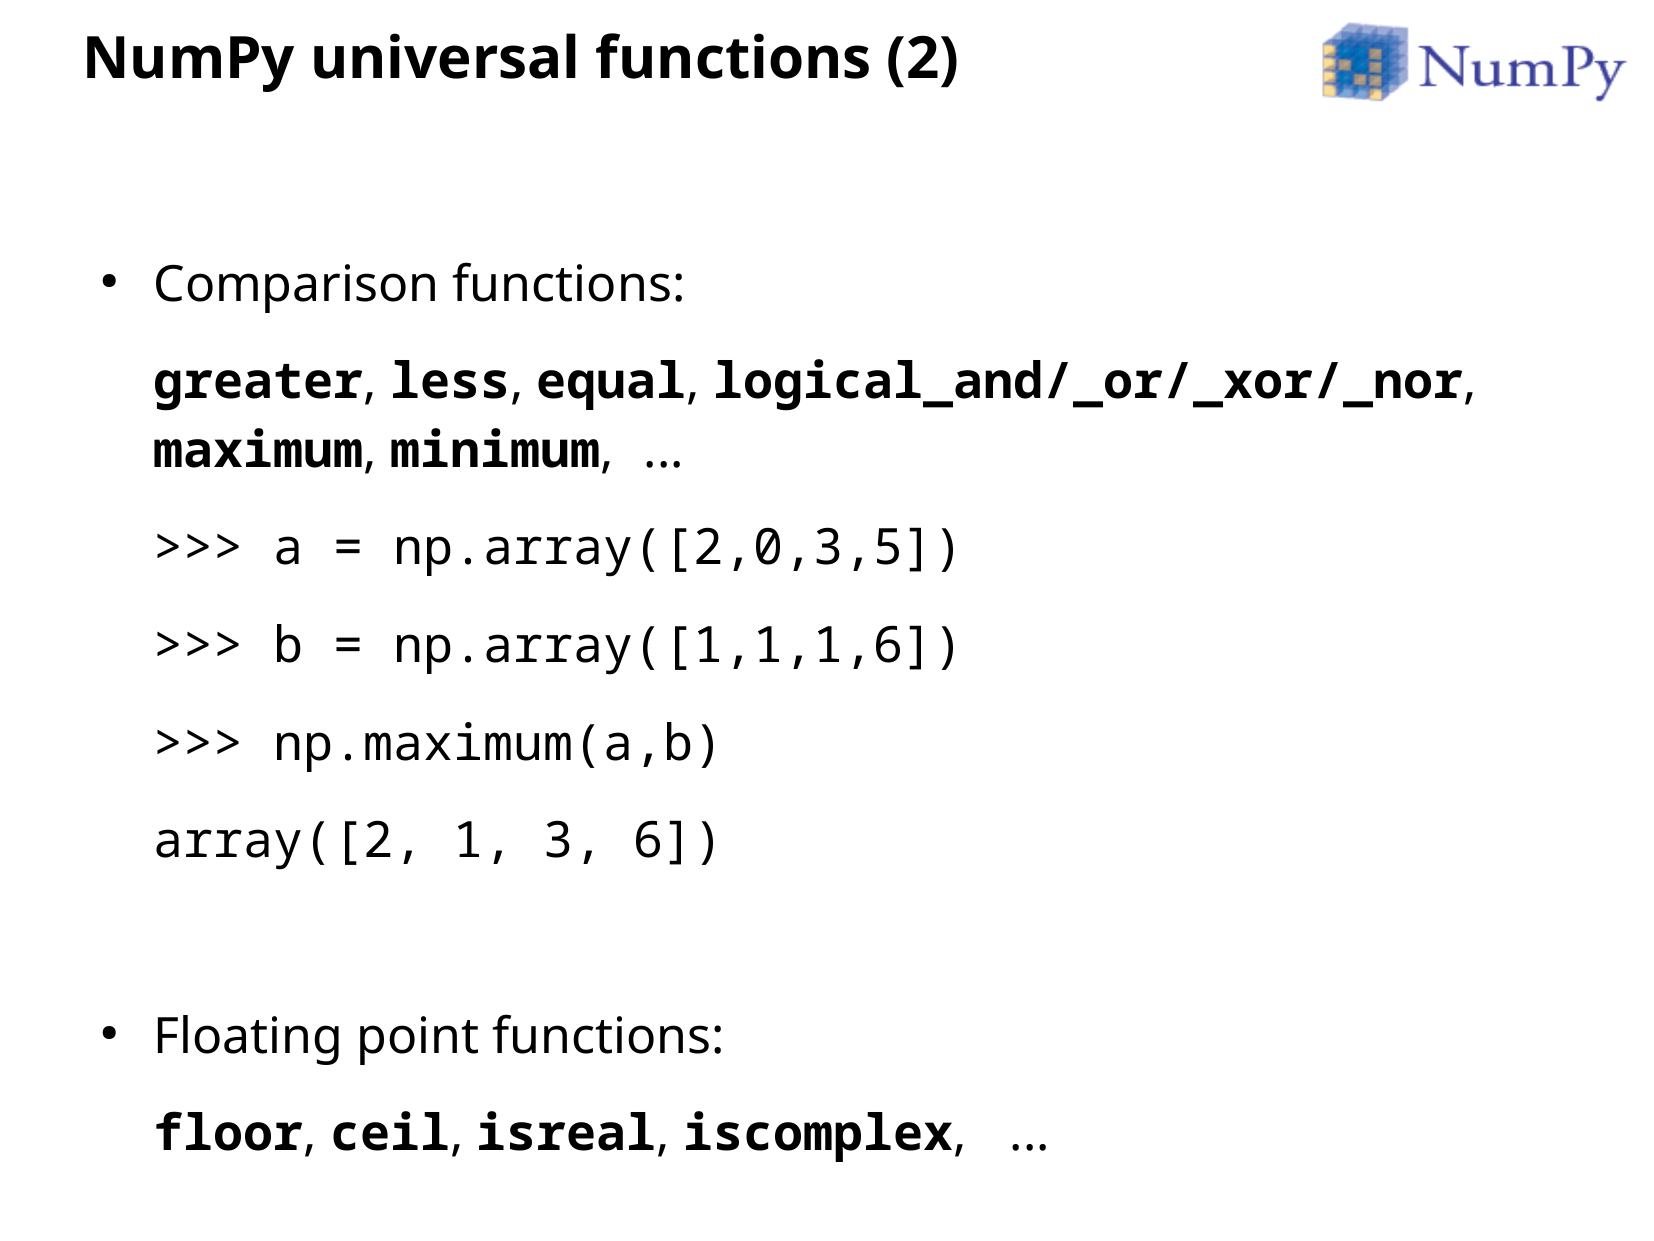

# NumPy universal functions (2)
Comparison functions:
greater, less, equal, logical_and/_or/_xor/_nor, maximum, minimum, ...
>>> a = np.array([2,0,3,5])
>>> b = np.array([1,1,1,6])
>>> np.maximum(a,b)
array([2, 1, 3, 6])
Floating point functions:
floor, ceil, isreal, iscomplex, ...